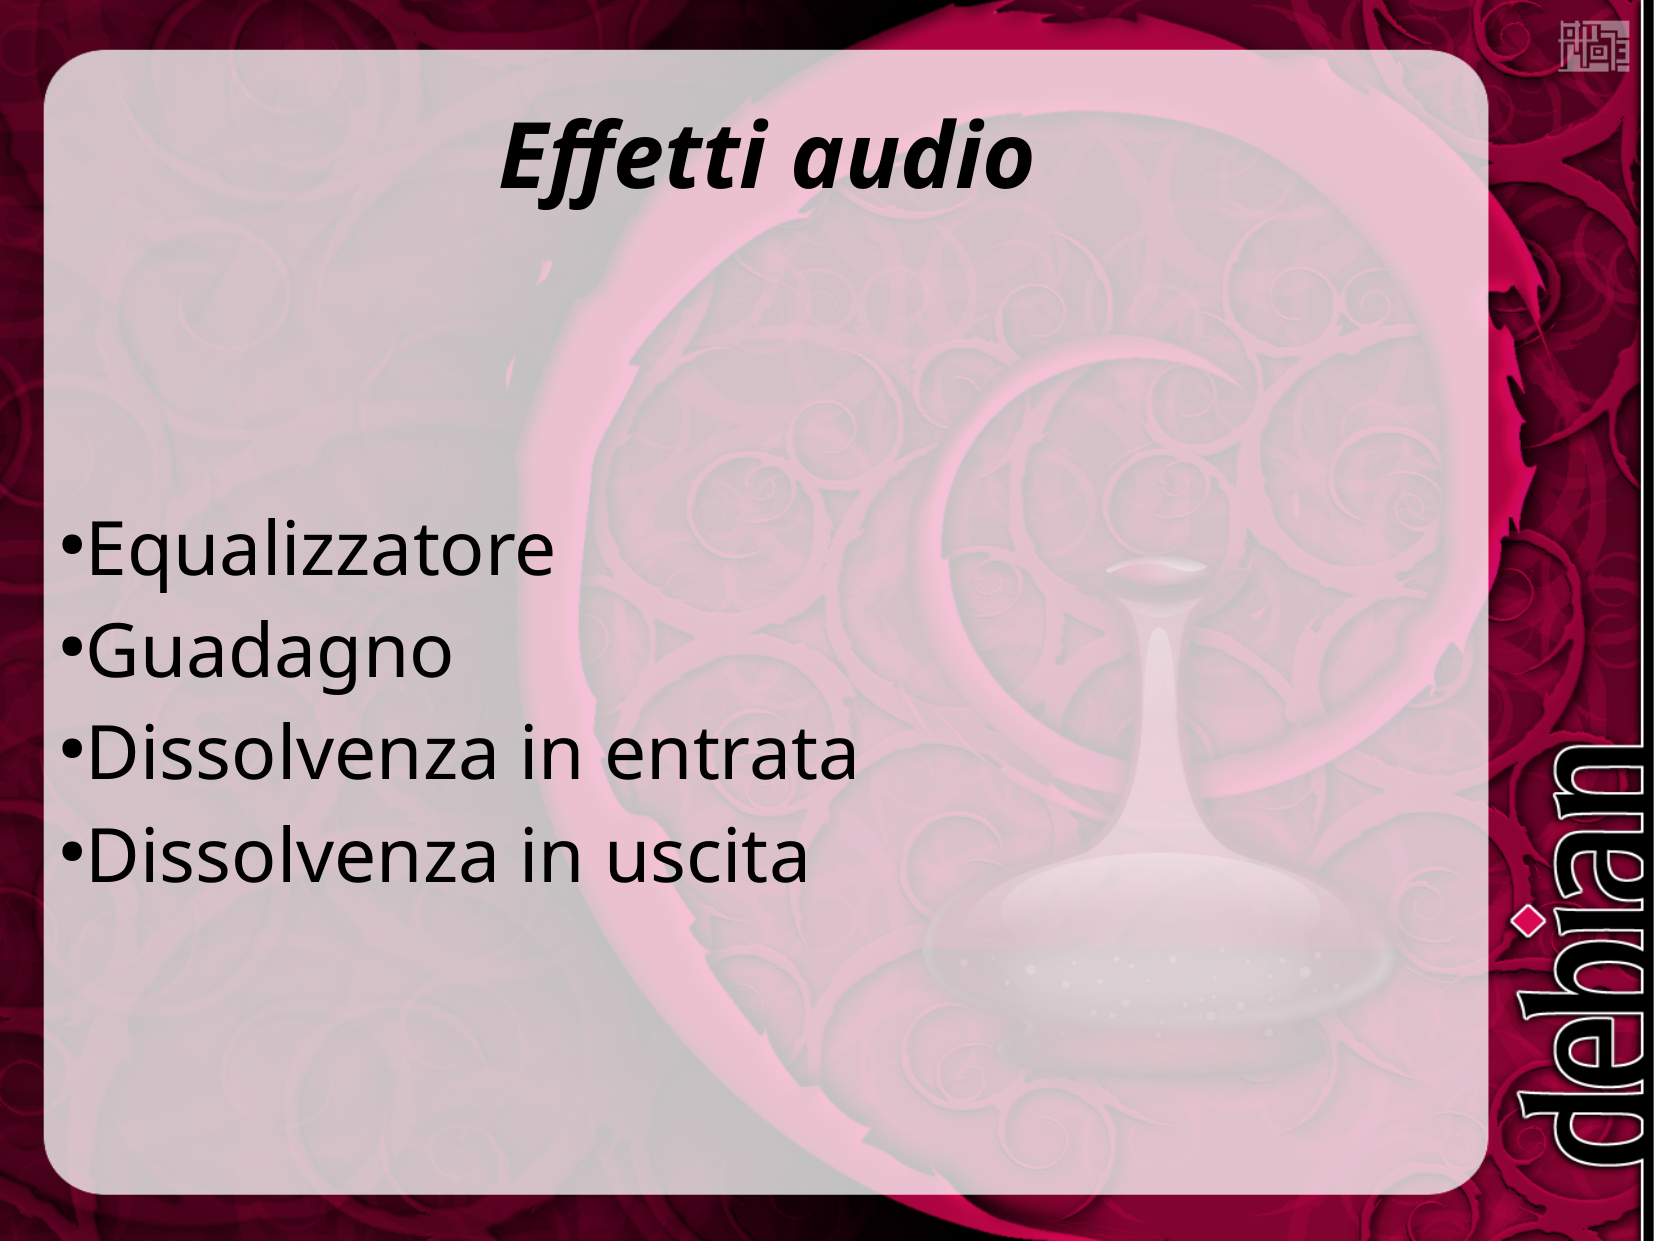

# Effetti audio
Equalizzatore
Guadagno
Dissolvenza in entrata
Dissolvenza in uscita